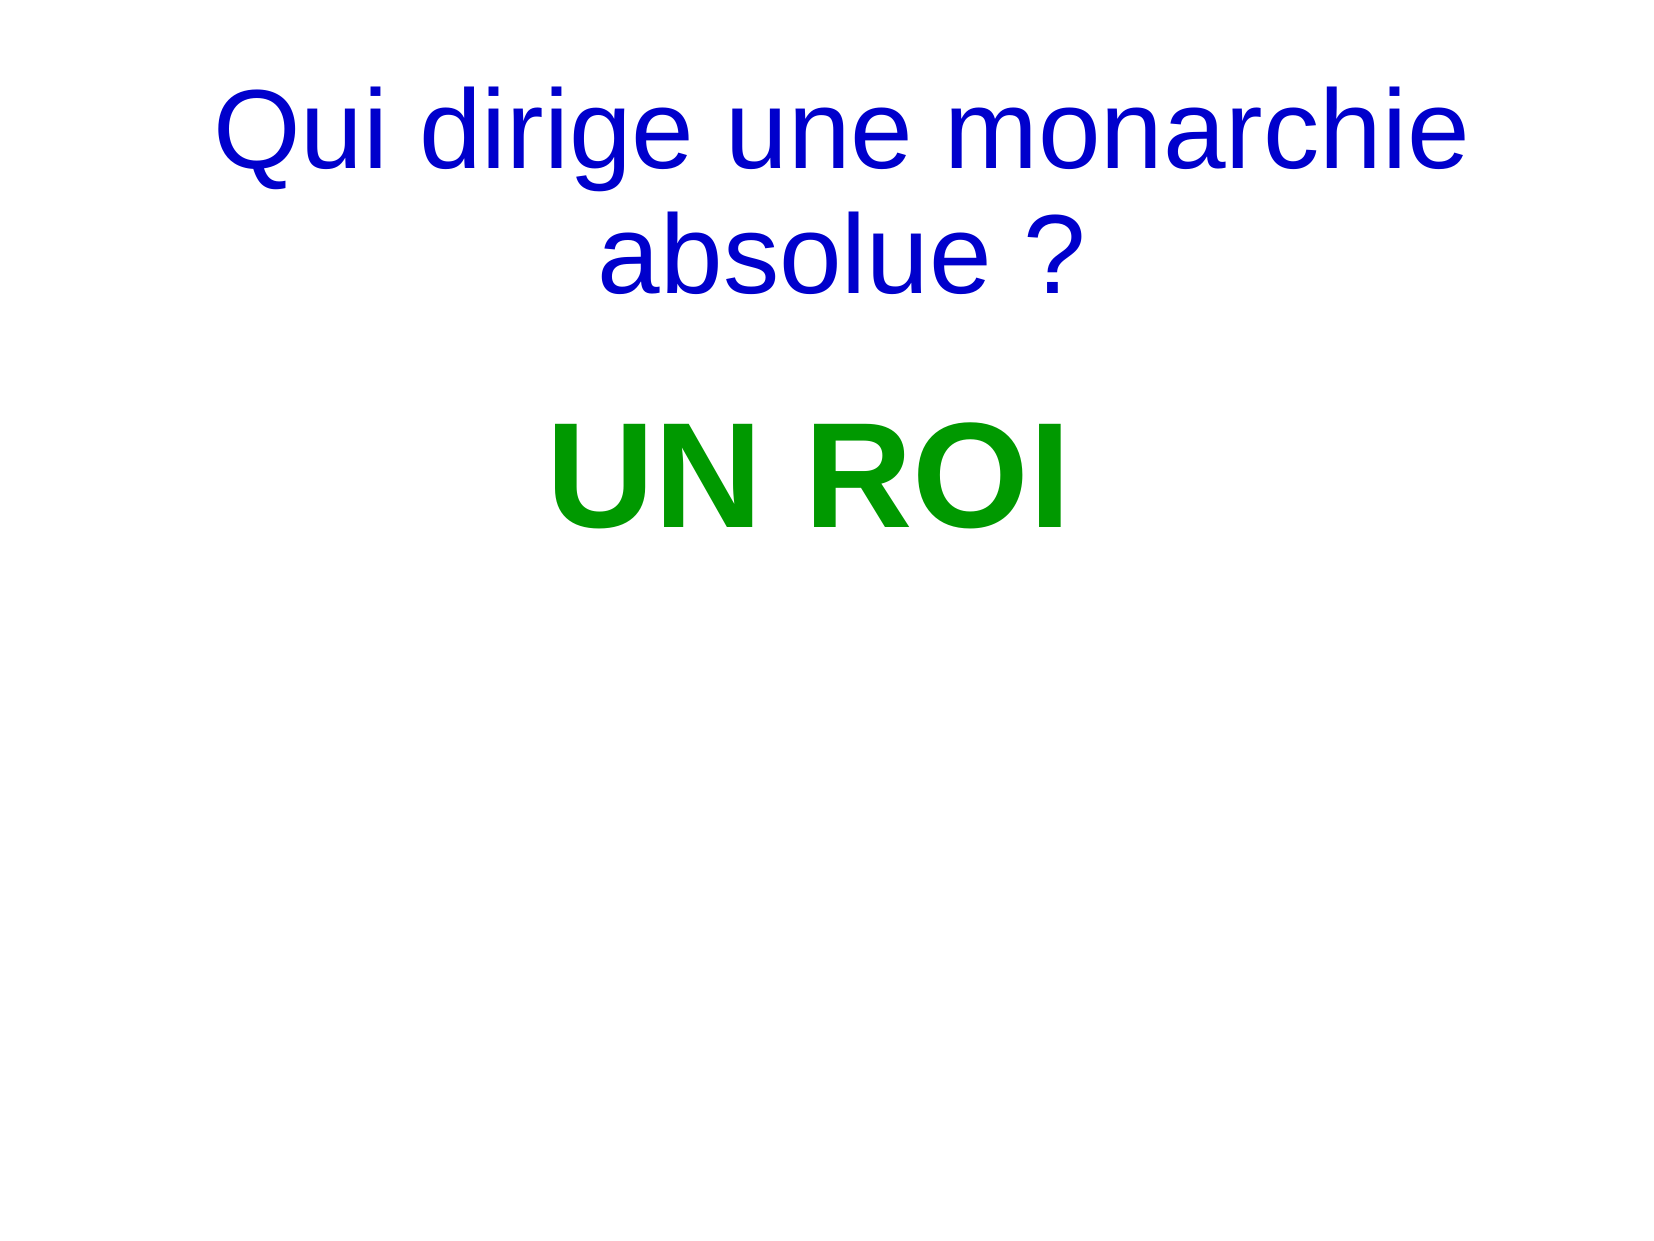

Qui dirige une monarchie absolue ?
UN ROI